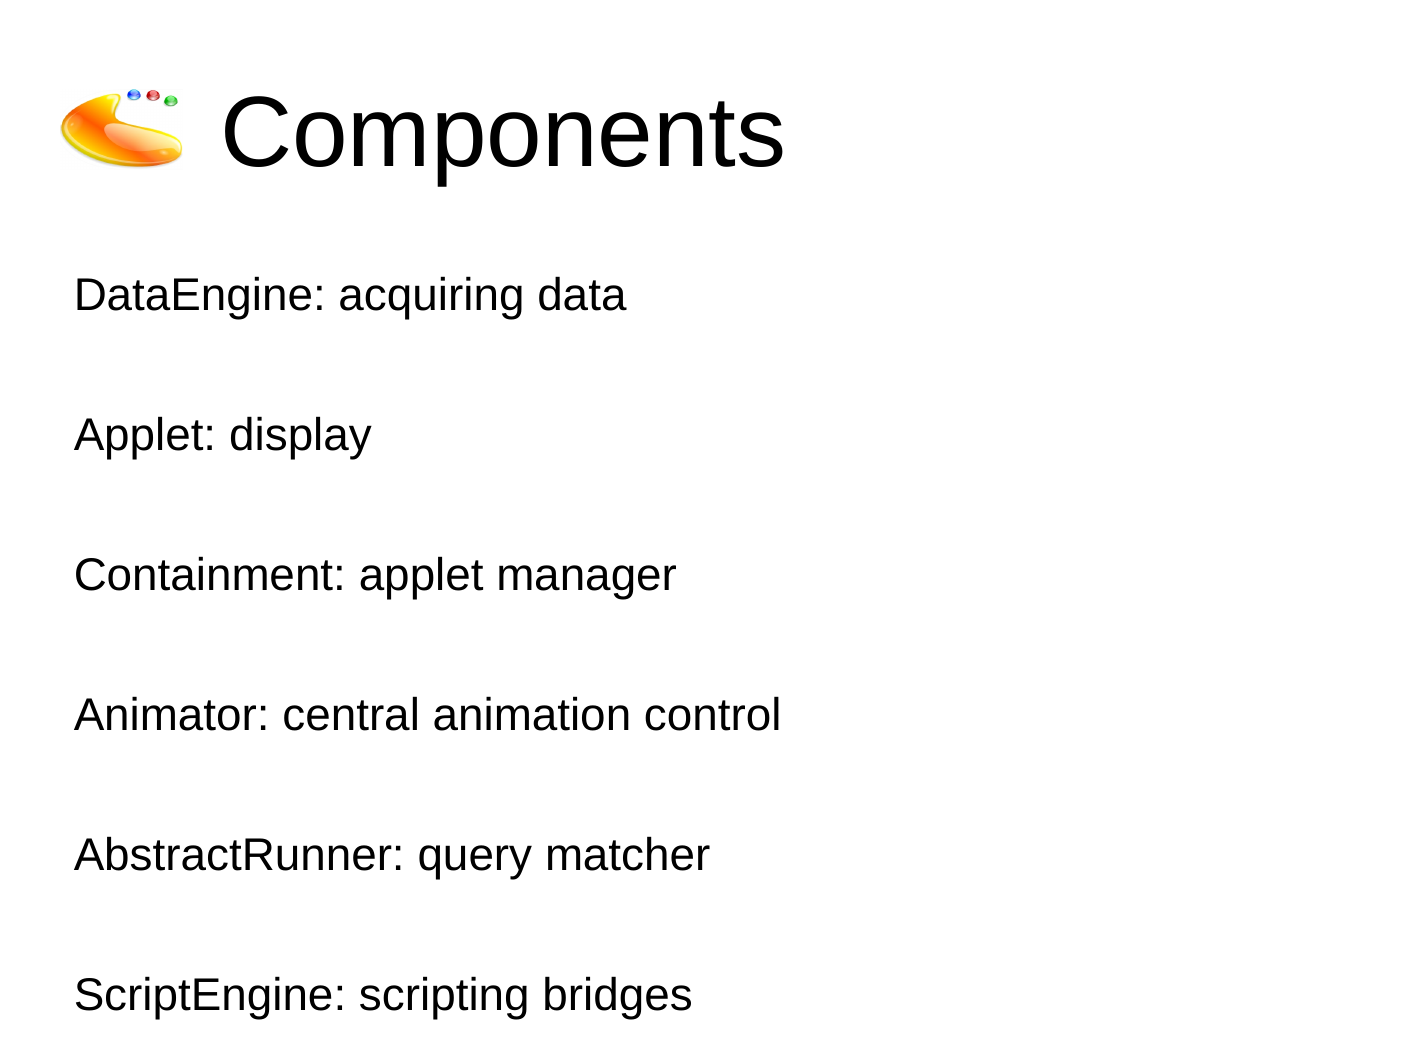

Components
DataEngine: acquiring data
Applet: display
Containment: applet manager
Animator: central animation control
AbstractRunner: query matcher
ScriptEngine: scripting bridges